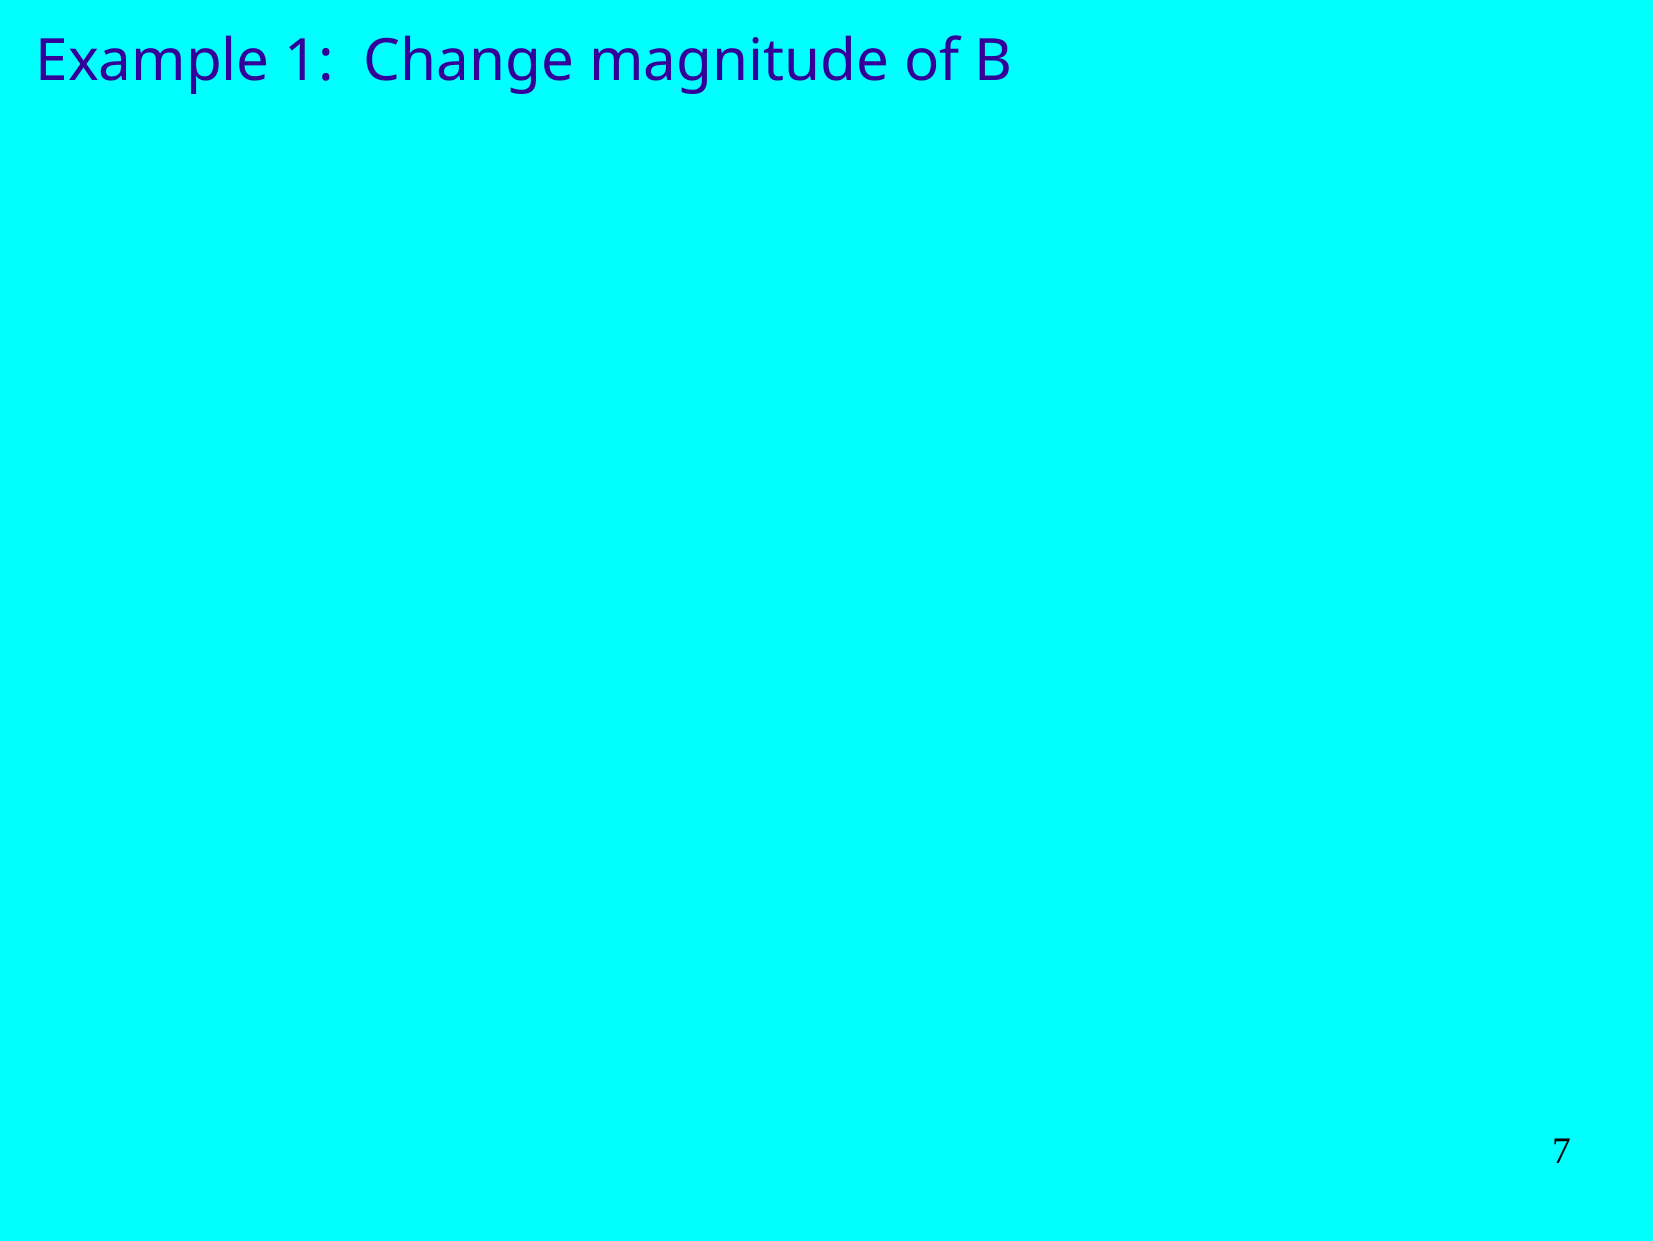

Example 1: Change magnitude of B
7